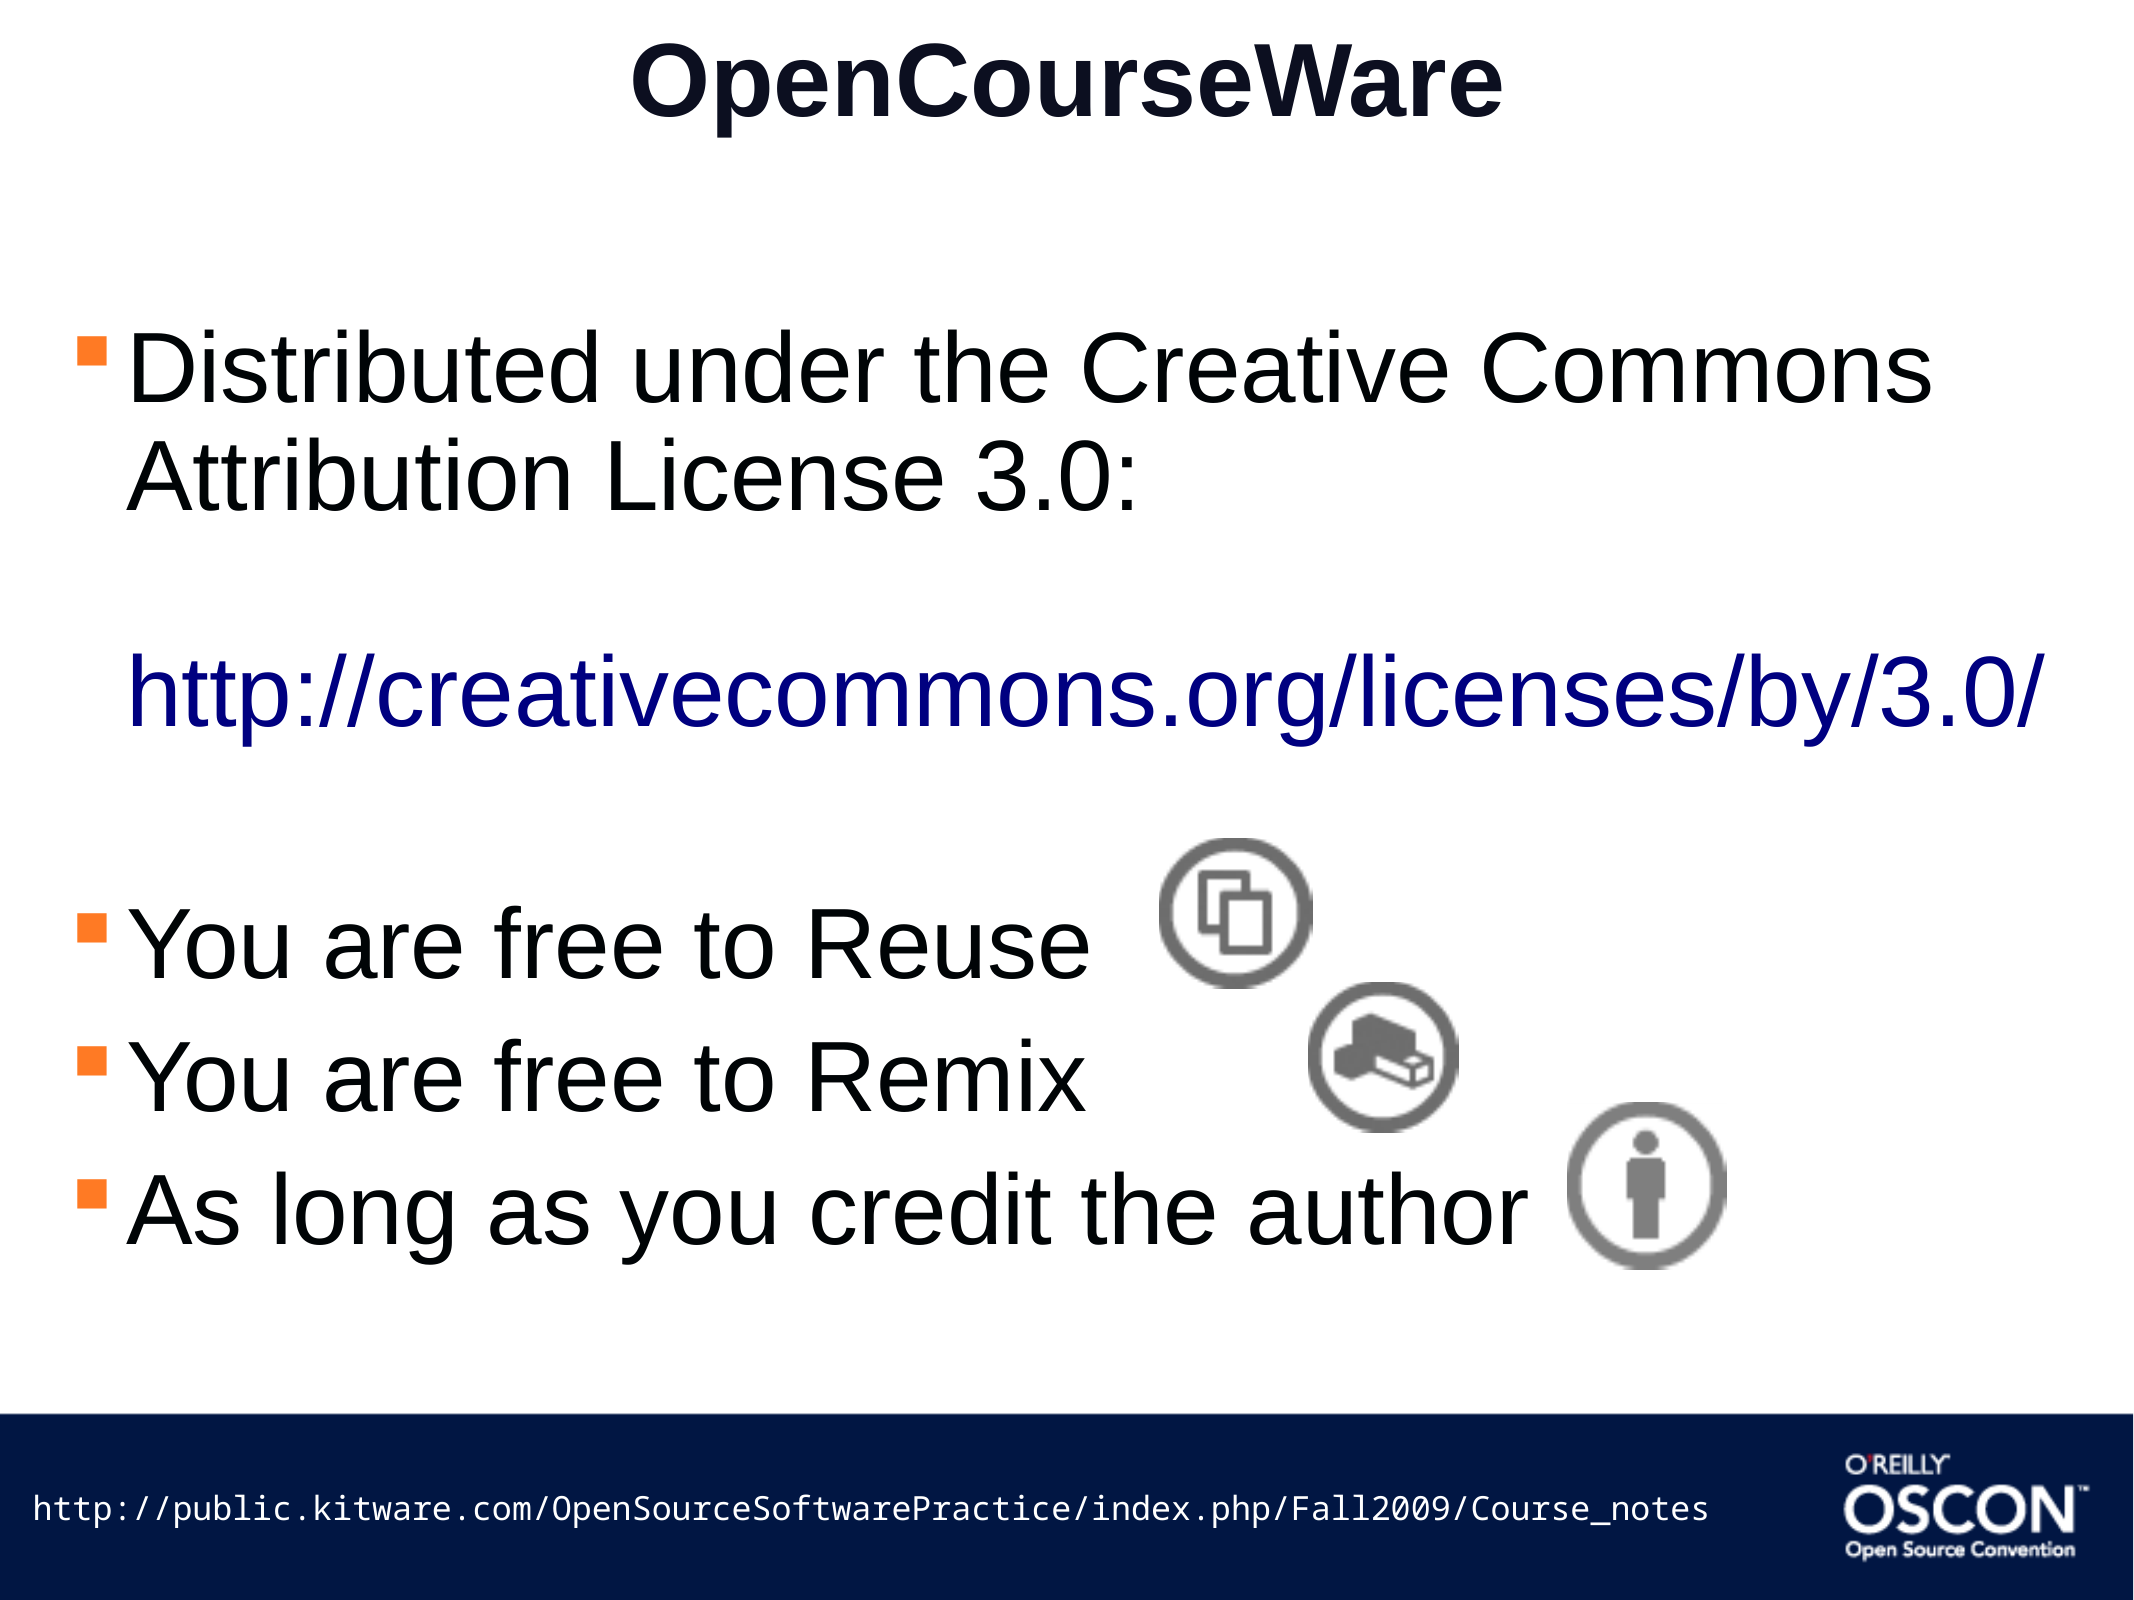

# OpenCourseWare
Distributed under the Creative Commons Attribution License 3.0:
http://creativecommons.org/licenses/by/3.0/
You are free to Reuse
You are free to Remix
As long as you credit the author
http://public.kitware.com/OpenSourceSoftwarePractice/index.php/Fall2009/Course_notes